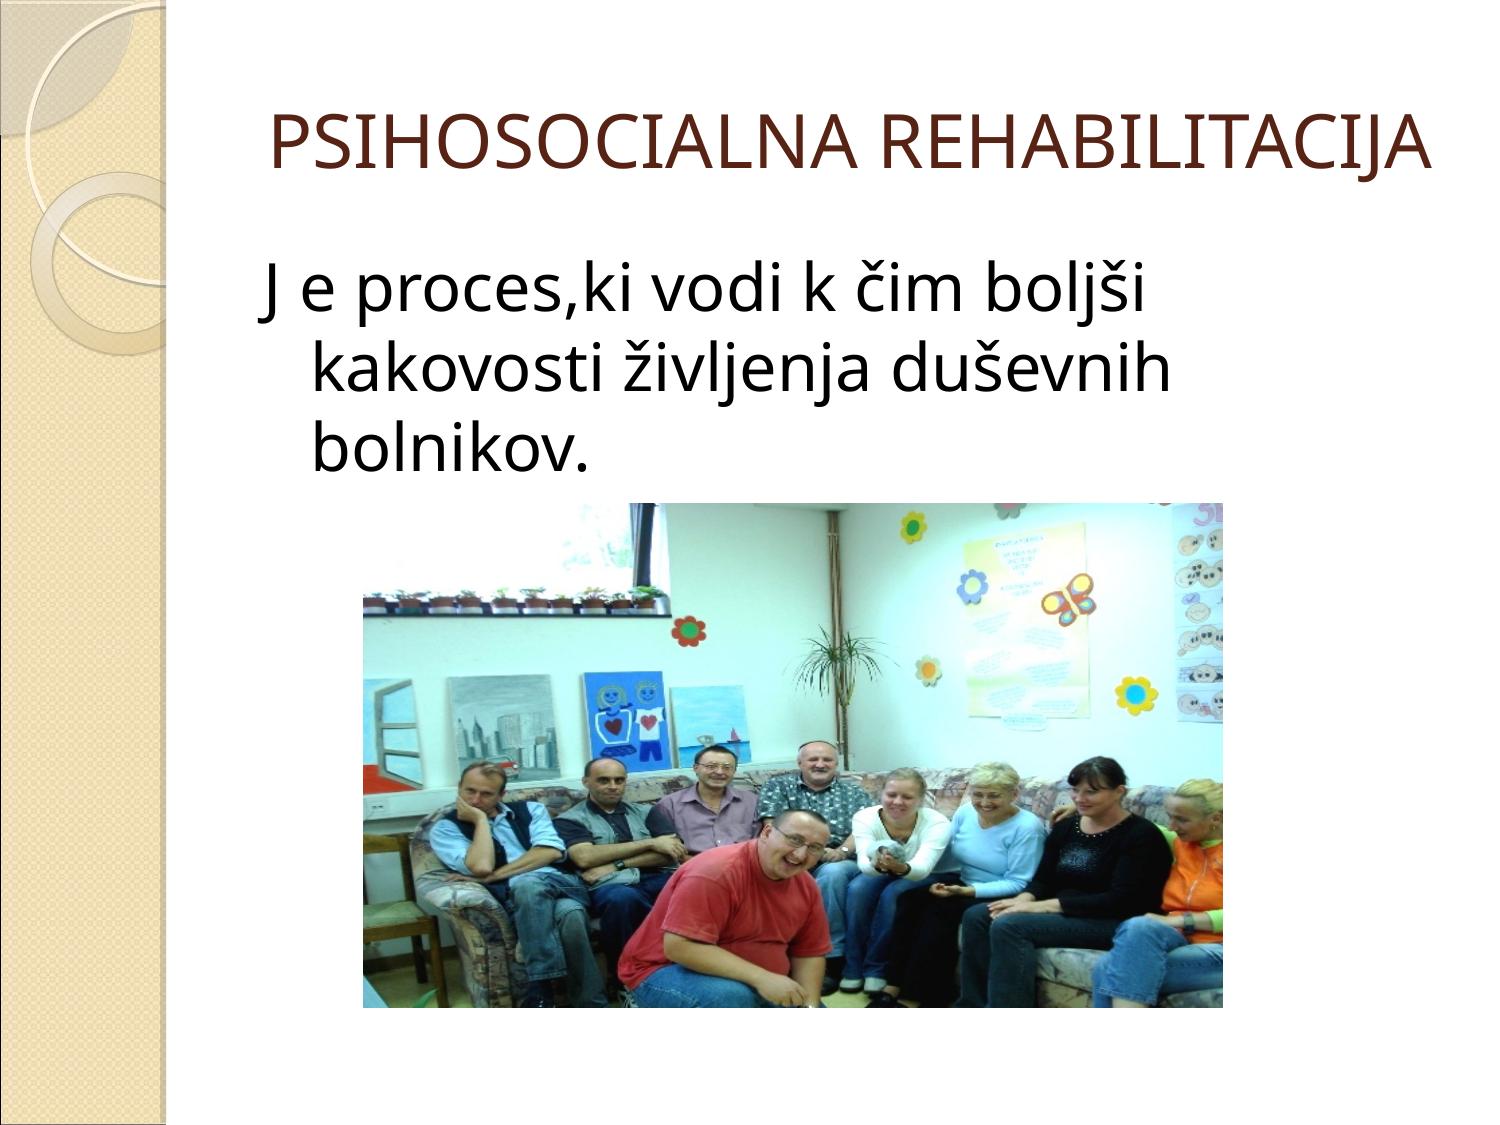

# PSIHOSOCIALNA REHABILITACIJA
J e proces,ki vodi k čim boljši kakovosti življenja duševnih bolnikov.